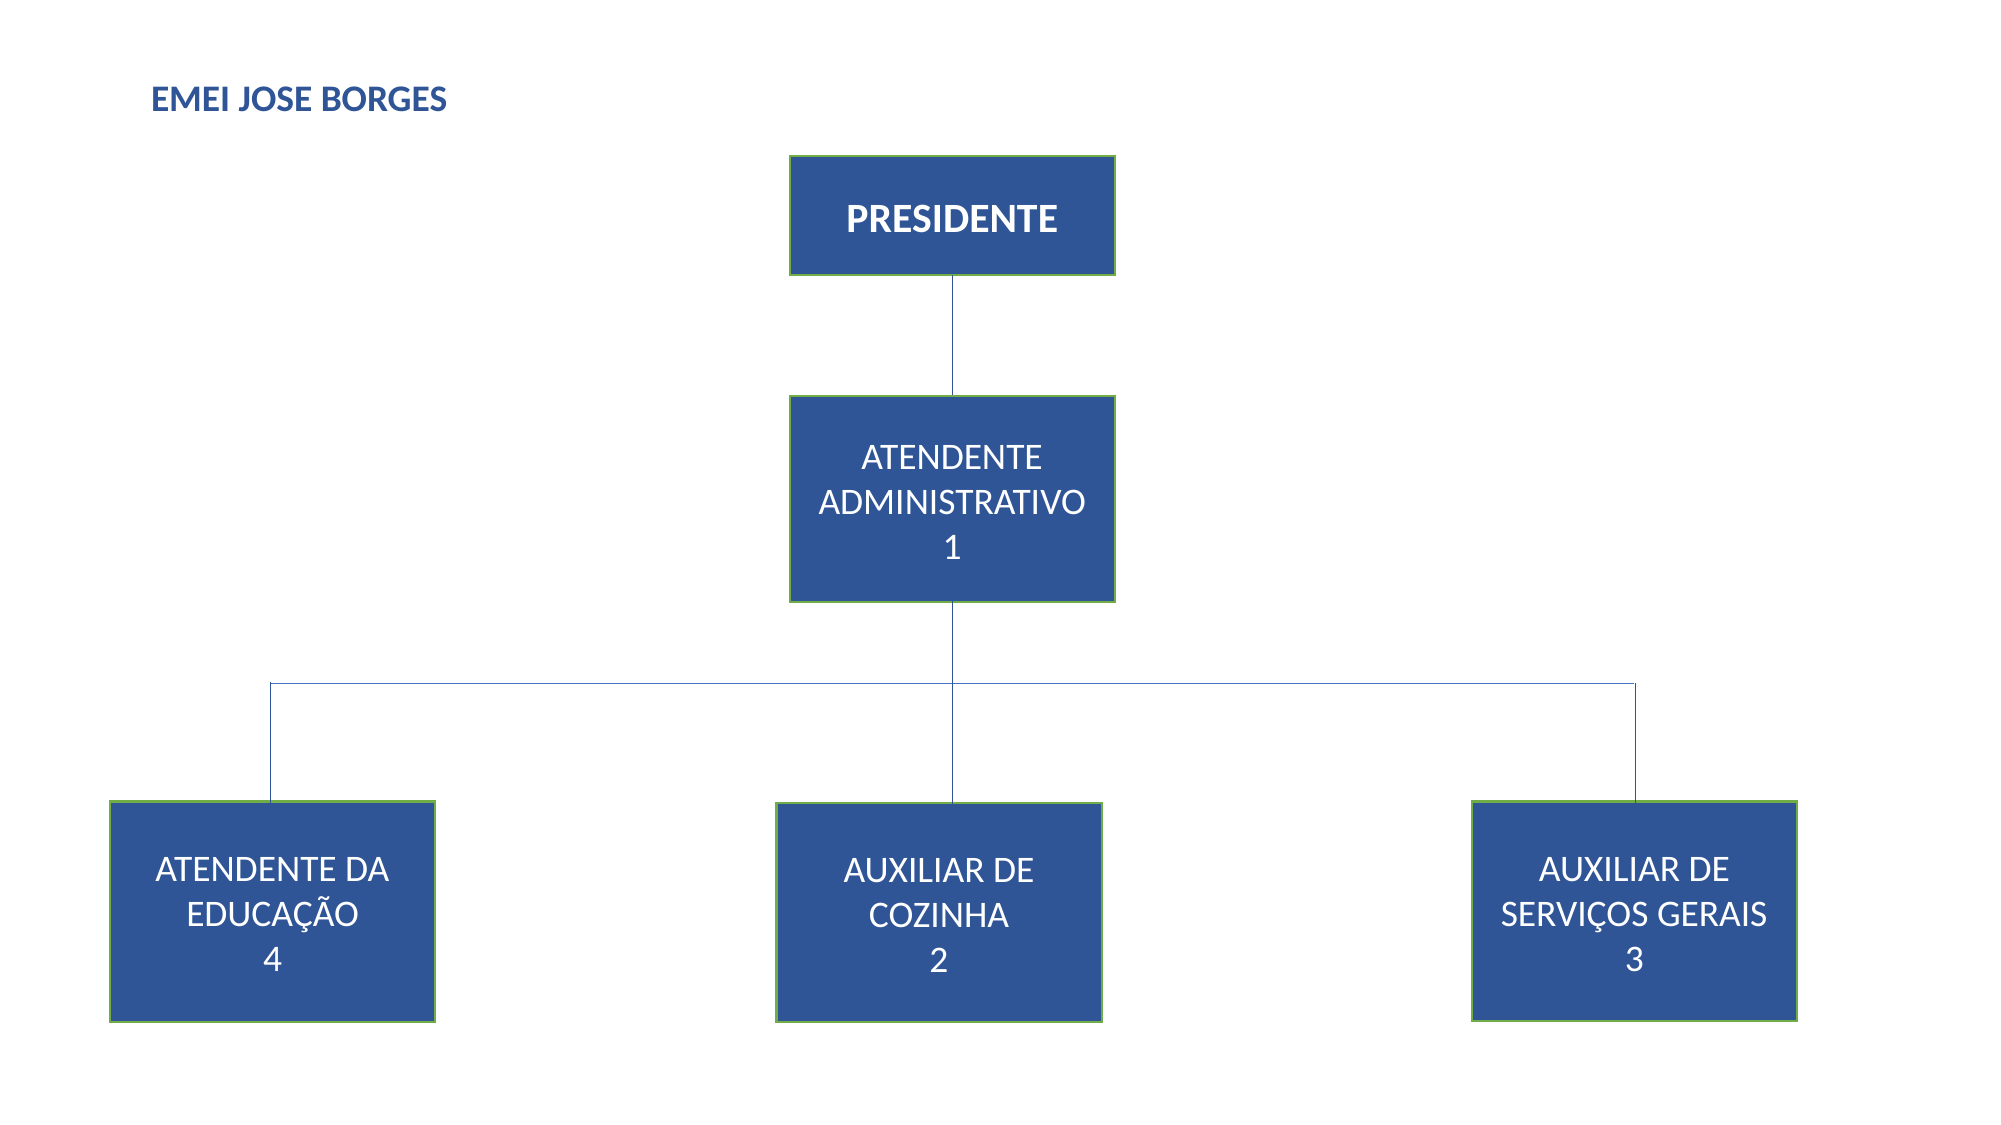

EMEI JOSE BORGES
PRESIDENTE
ATENDENTE ADMINISTRATIVO
1
ATENDENTE DA EDUCAÇÃO
4
AUXILIAR DE SERVIÇOS GERAIS
3
AUXILIAR DE COZINHA
2